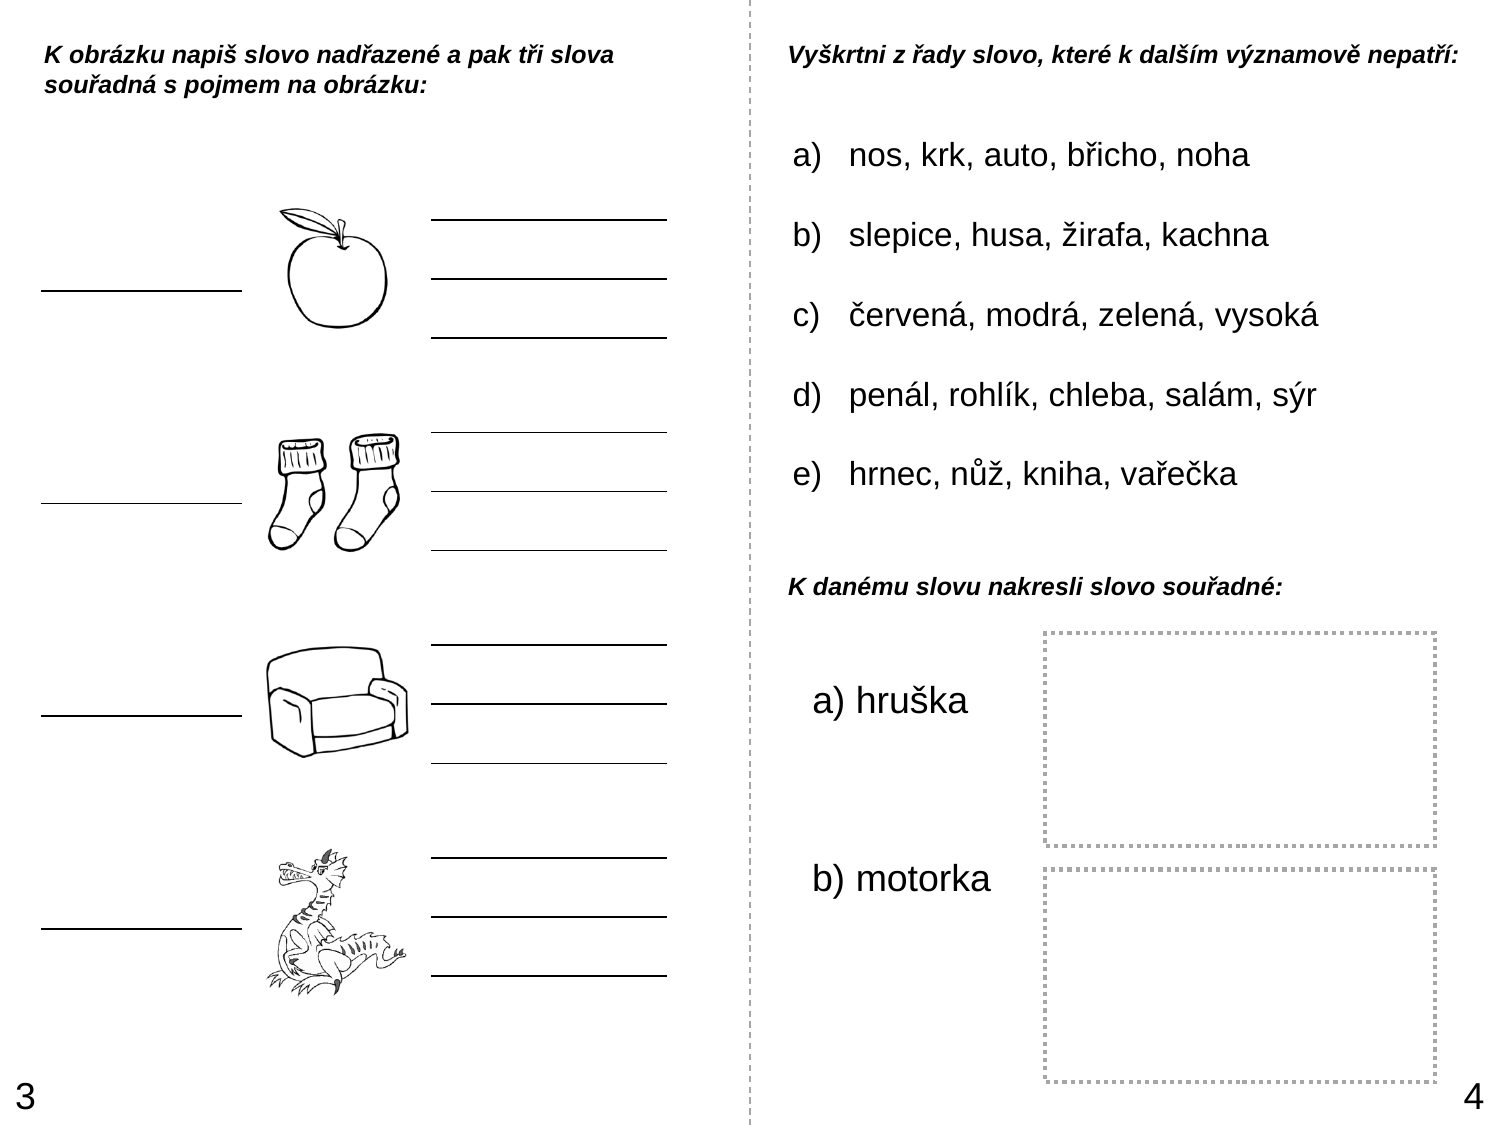

K obrázku napiš slovo nadřazené a pak tři slova souřadná s pojmem na obrázku:
Vyškrtni z řady slovo, které k dalším významově nepatří:
nos, krk, auto, břicho, noha
slepice, husa, žirafa, kachna
červená, modrá, zelená, vysoká
d) 	penál, rohlík, chleba, salám, sýr
e) 	hrnec, nůž, kniha, vařečka
K danému slovu nakresli slovo souřadné:
a) hruška
b) motorka
3
4